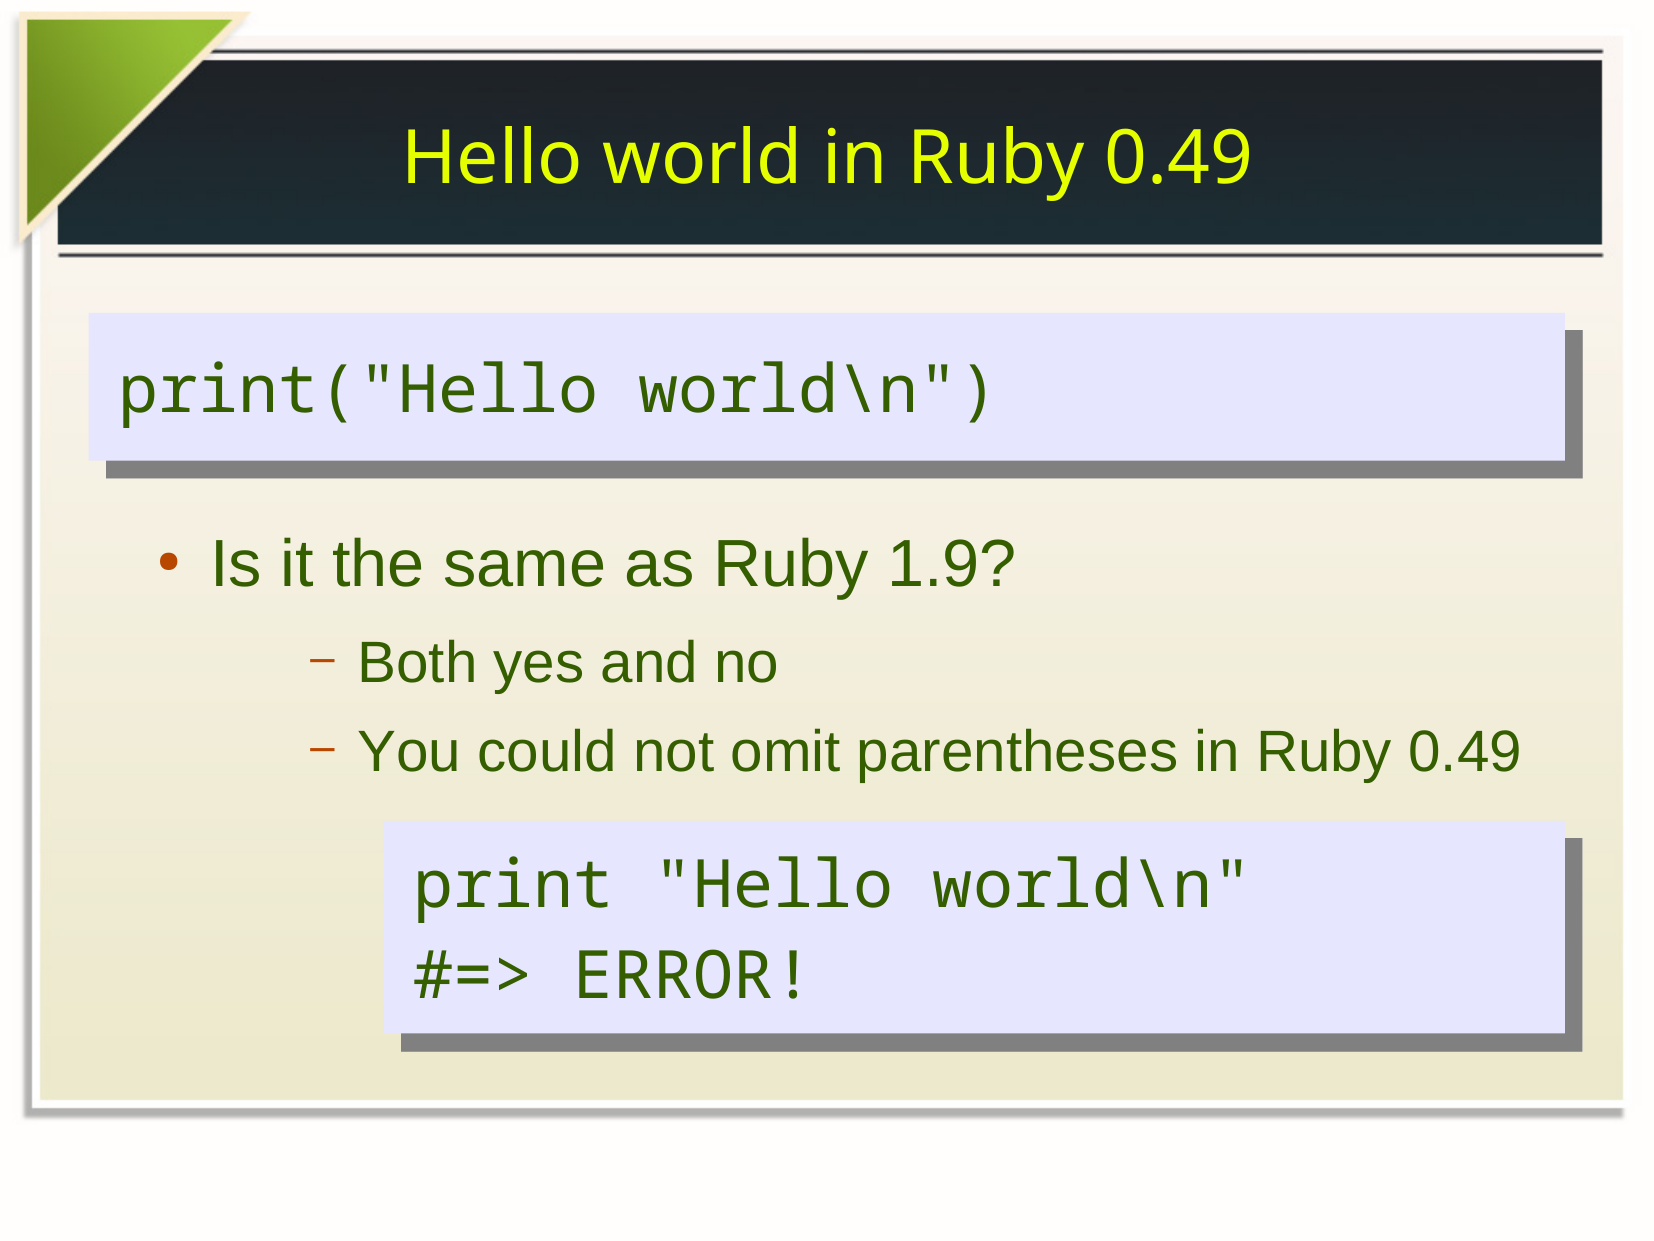

# Hello world in Ruby 0.49
print("Hello world\n")
Is it the same as Ruby 1.9?
Both yes and no
You could not omit parentheses in Ruby 0.49
print "Hello world\n"
#=> ERROR!